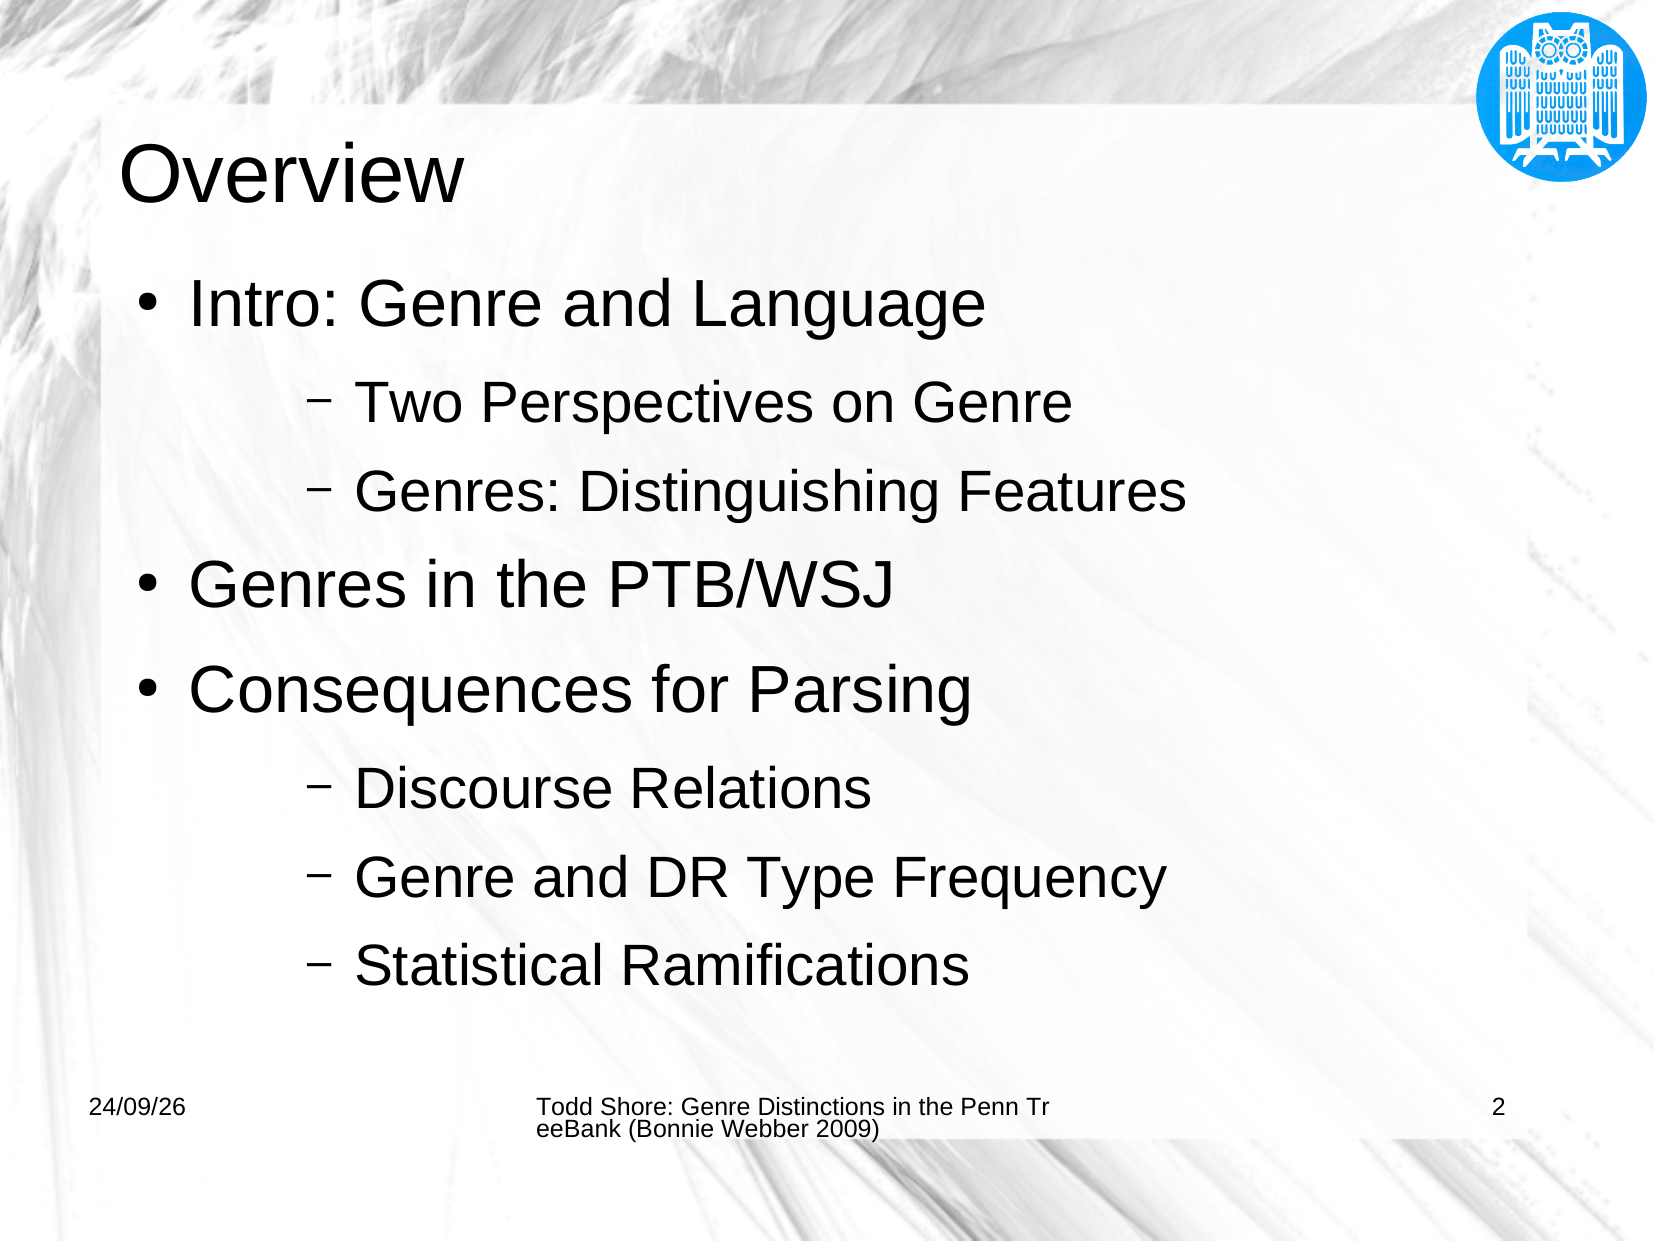

# Overview
Intro: Genre and Language
Two Perspectives on Genre
Genres: Distinguishing Features
Genres in the PTB/WSJ
Consequences for Parsing
Discourse Relations
Genre and DR Type Frequency
Statistical Ramifications
Todd Shore: Genre Distinctions in the Penn TreeBank (Bonnie Webber 2009)
2